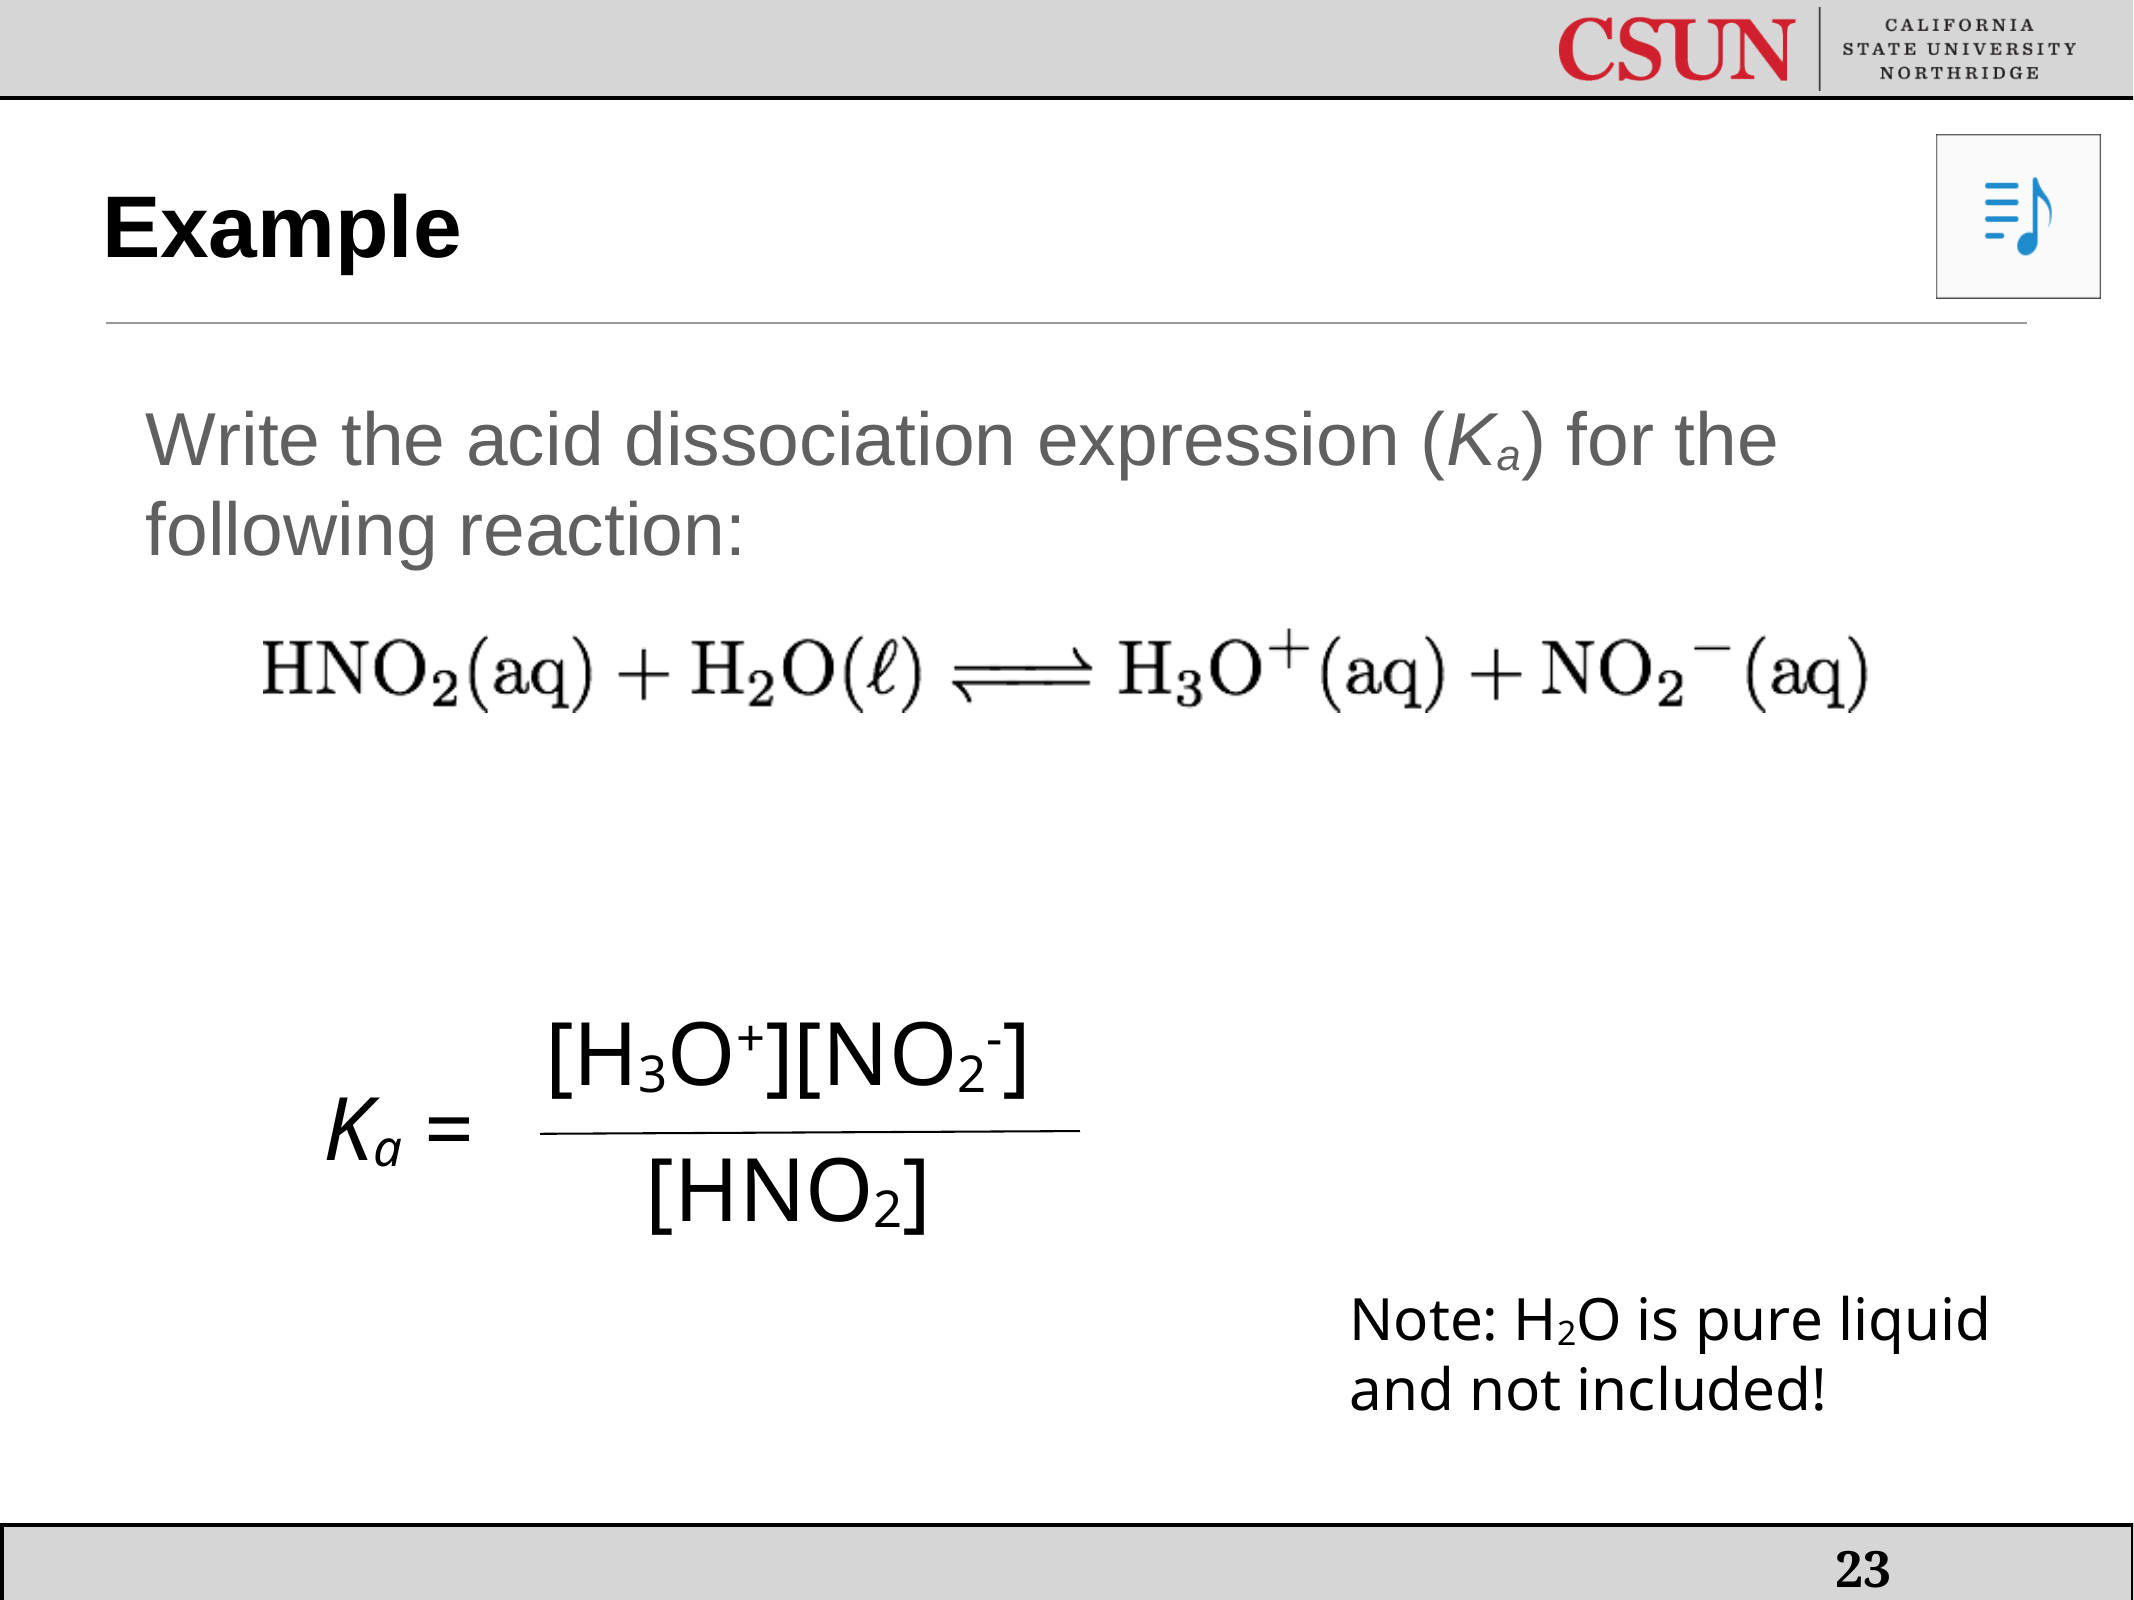

# Example
Write the acid dissociation expression (Ka) for the following reaction:
[H3O+][NO2-]
Ka =
[HNO2]
Note: H2O is pure liquid and not included!
23